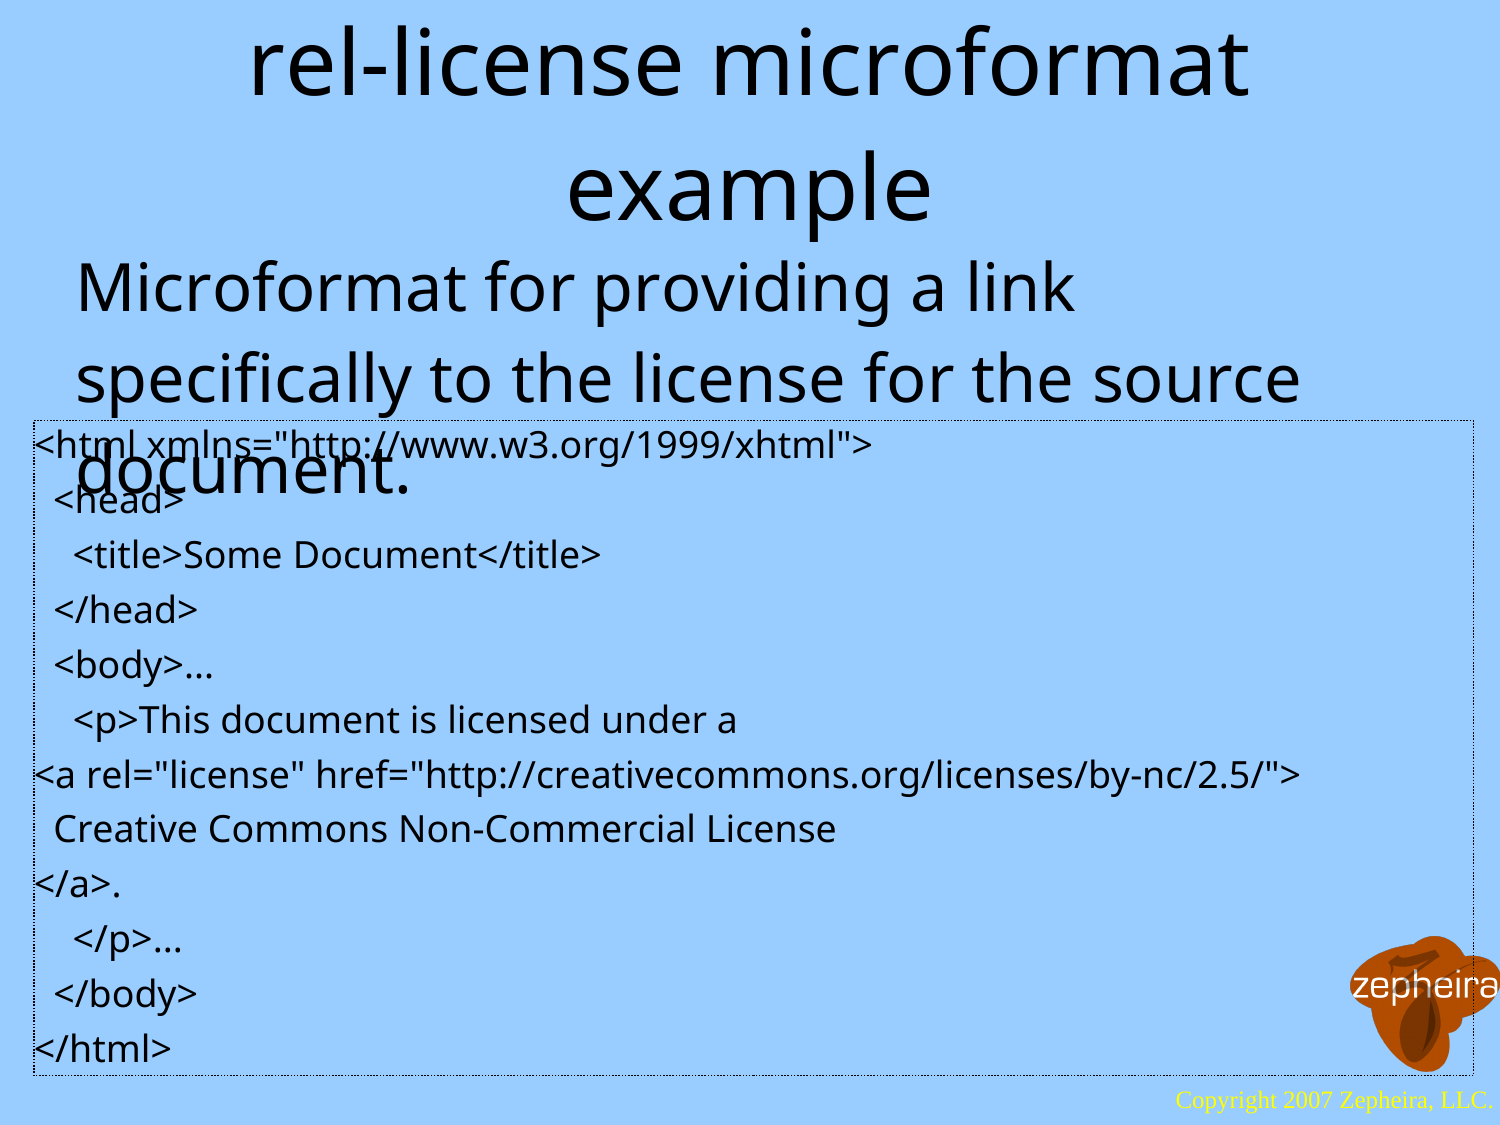

# rel-license microformat example
Microformat for providing a link specifically to the license for the source document.
<html xmlns="http://www.w3.org/1999/xhtml">
 <head>
 <title>Some Document</title>
 </head>
 <body>...
 <p>This document is licensed under a
<a rel="license" href="http://creativecommons.org/licenses/by-nc/2.5/">
 Creative Commons Non-Commercial License
</a>.
 </p>...
 </body>
</html>